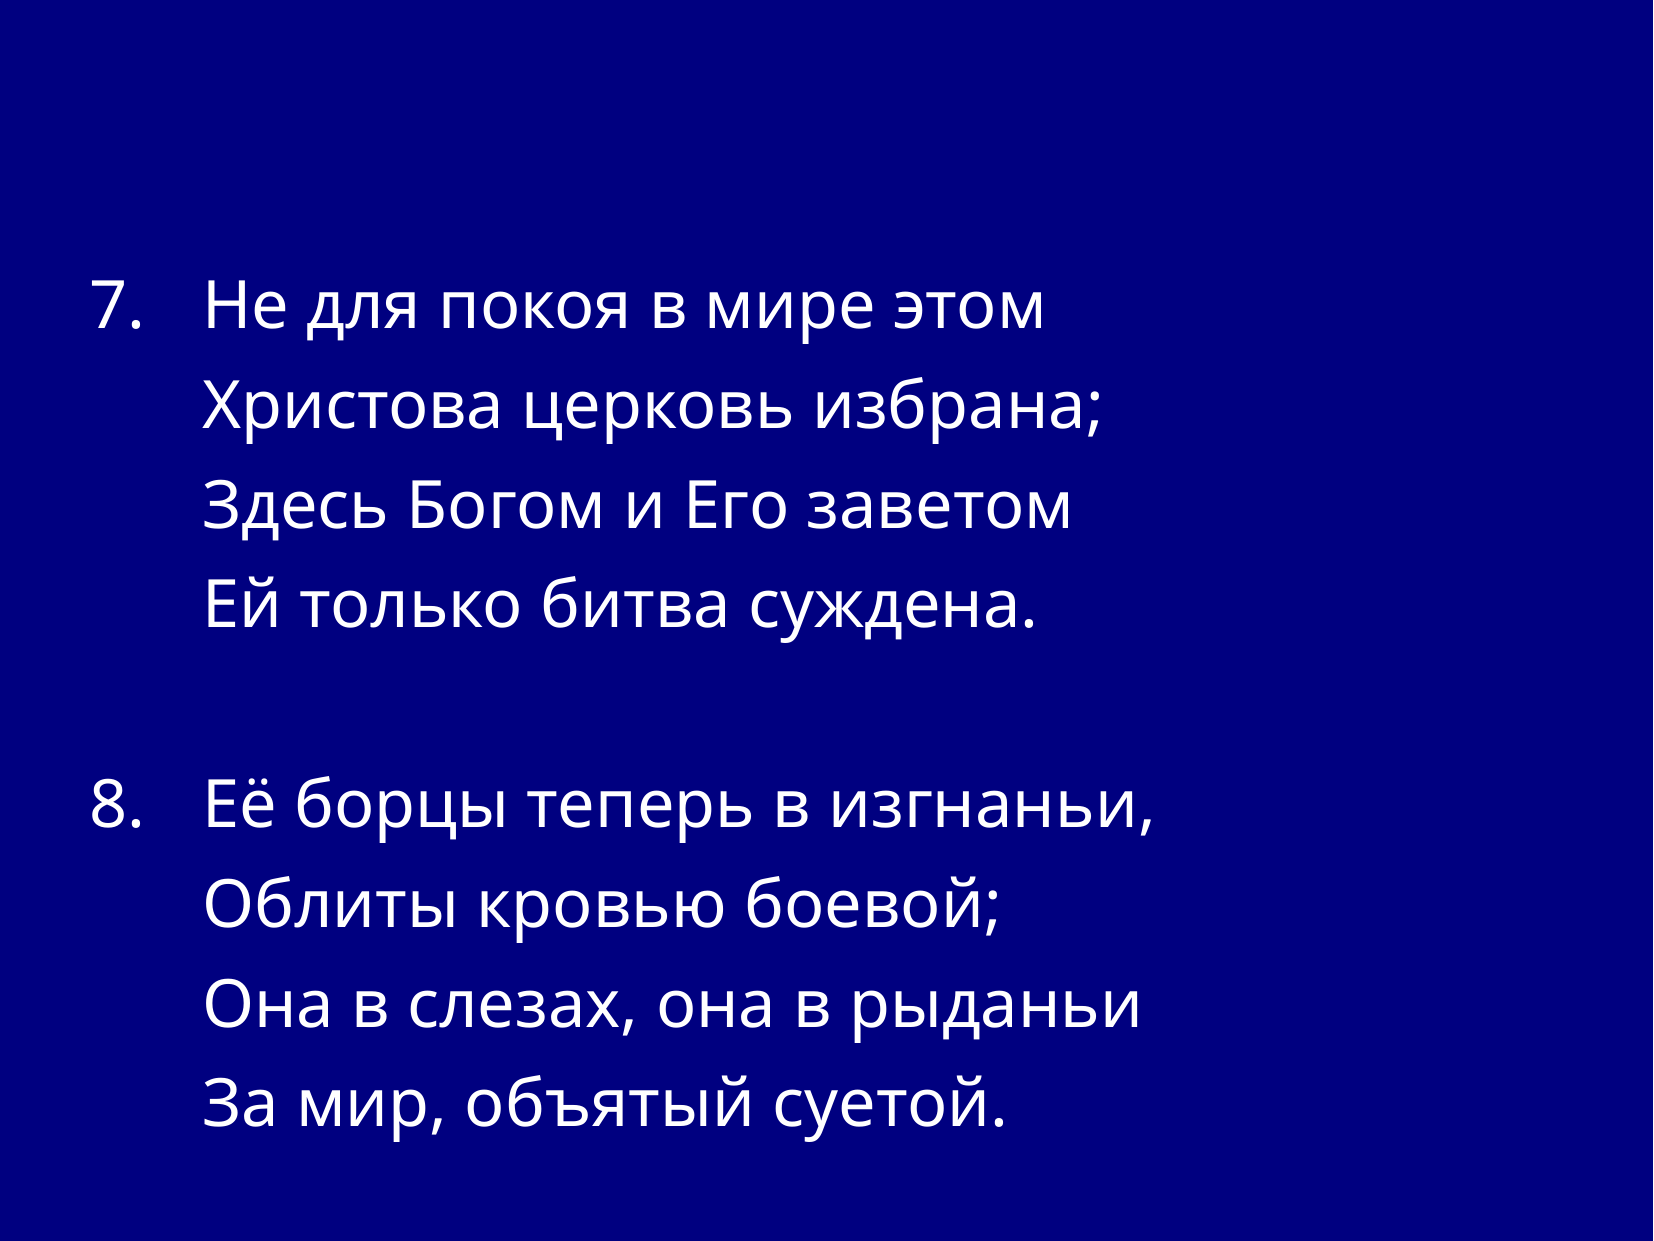

7.	Не для покоя в мире этом
	Христова церковь избрана;
	Здесь Богом и Его заветом
	Ей только битва суждена.
8.	Её борцы теперь в изгнаньи,
	Облиты кровью боевой;
	Она в слезах, она в рыданьи
	За мир, объятый суетой.